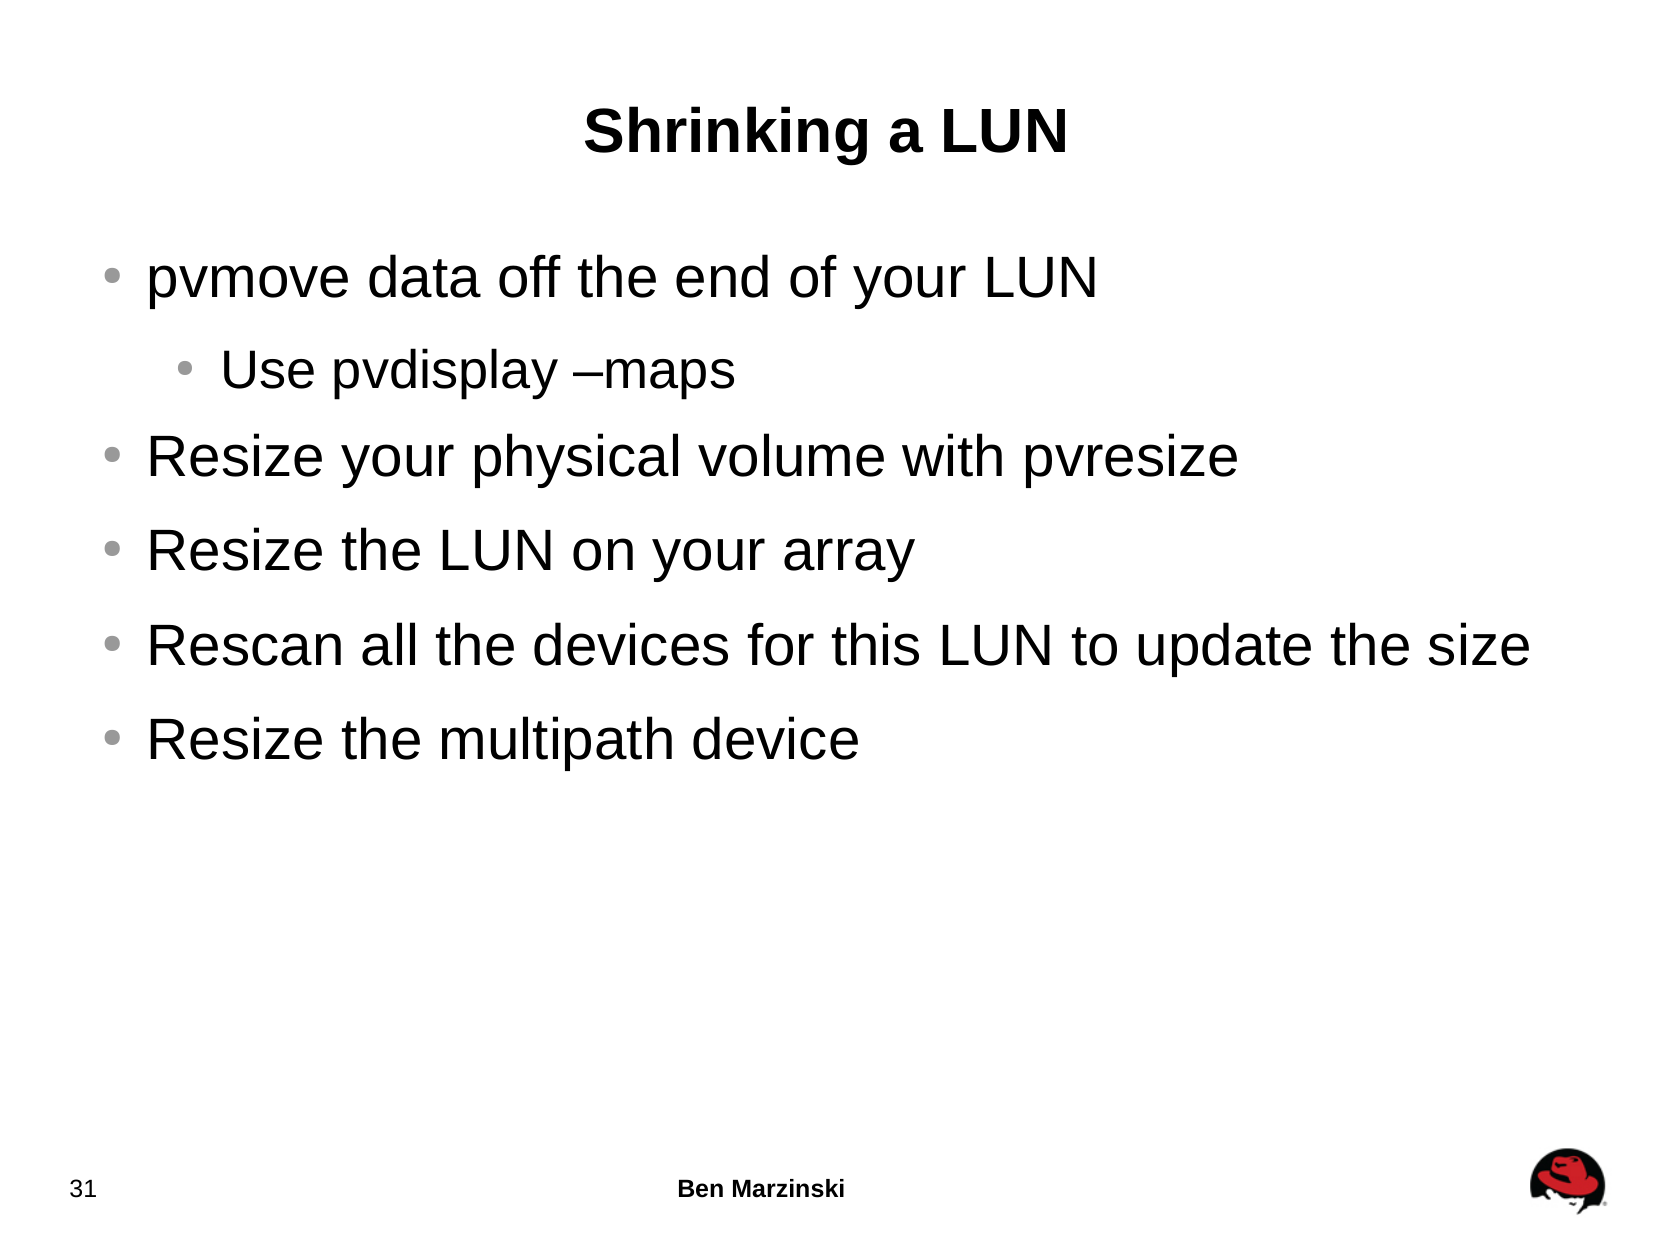

# Shrinking a LUN
pvmove data off the end of your LUN
Use pvdisplay –maps
Resize your physical volume with pvresize
Resize the LUN on your array
Rescan all the devices for this LUN to update the size
Resize the multipath device